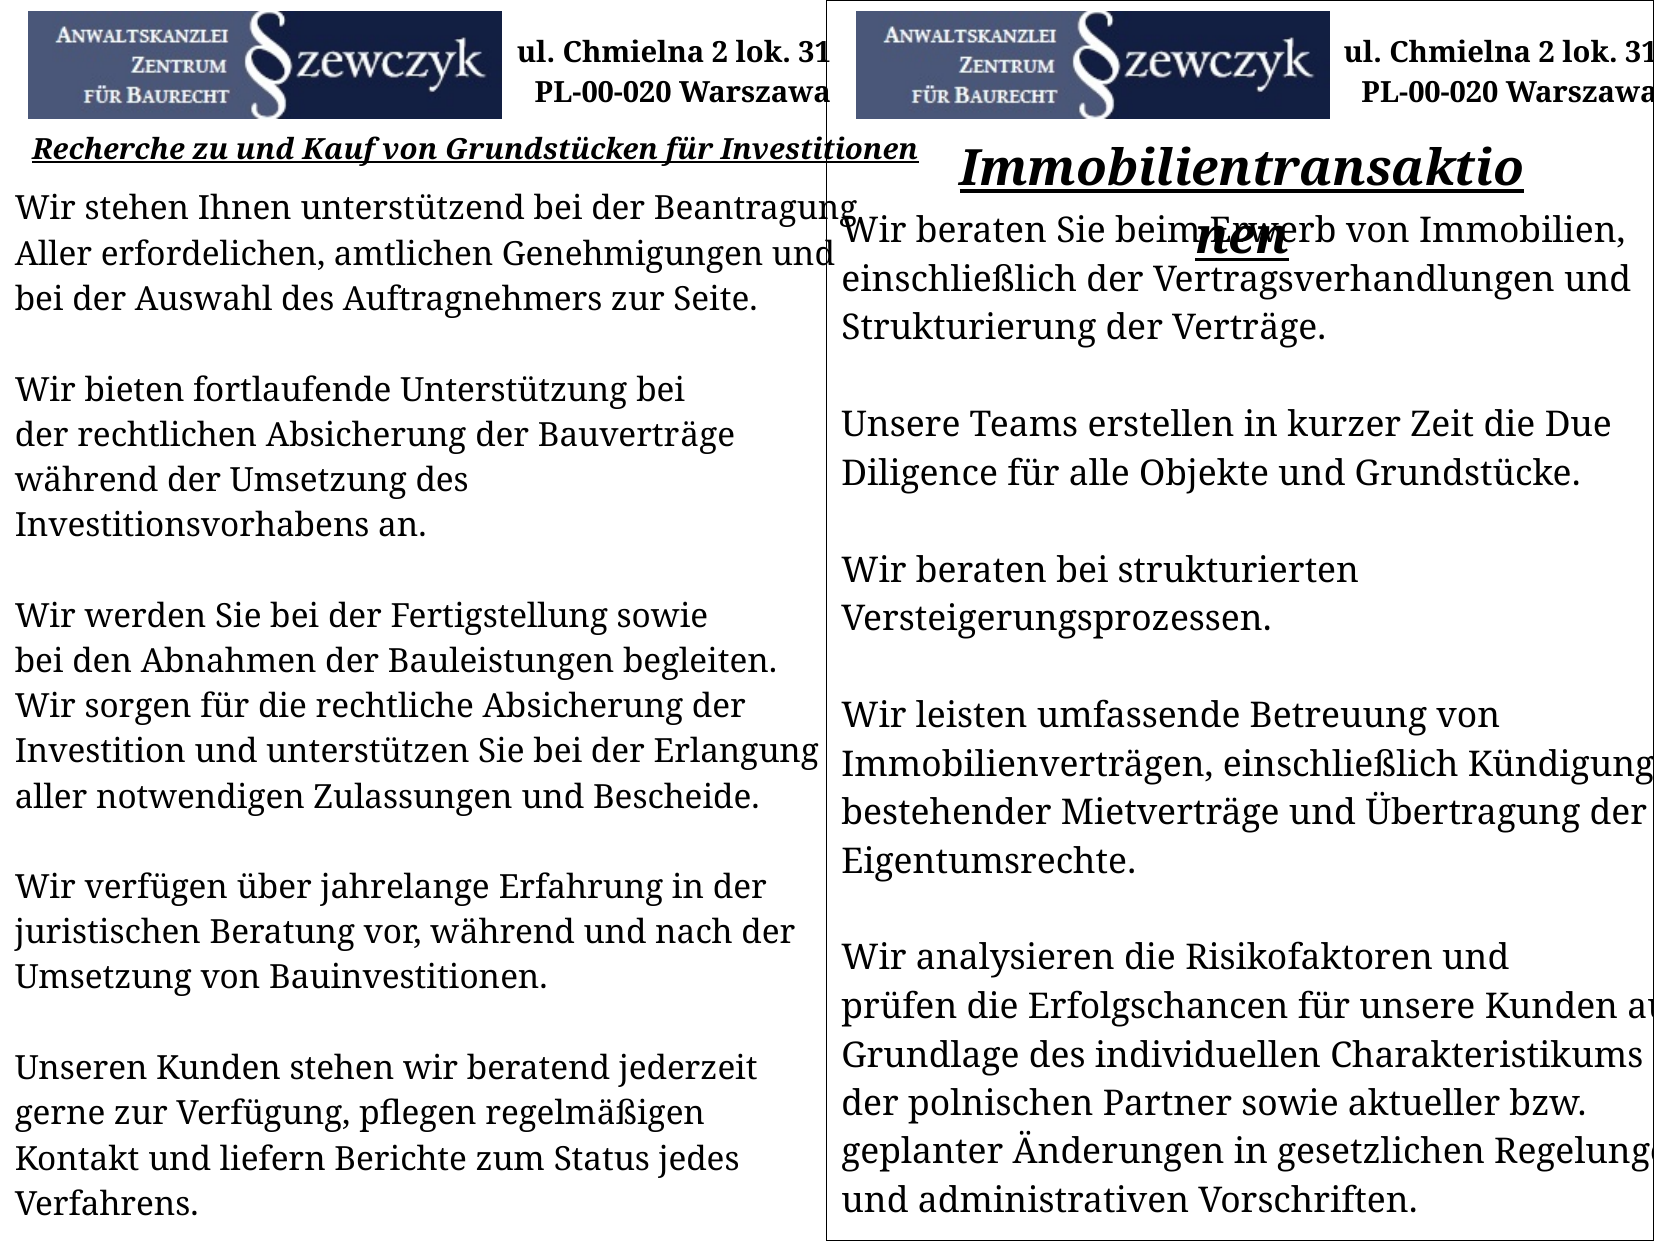

ul. Chmielna 2 lok. 31
PL-00-020 Warszawa
ul. Chmielna 2 lok. 31
PL-00-020 Warszawa
Recherche zu und Kauf von Grundstücken für Investitionen
Immobilientransaktionen
Wir stehen Ihnen unterstützend bei der Beantragung
Aller erfordelichen, amtlichen Genehmigungen und
bei der Auswahl des Auftragnehmers zur Seite.
Wir bieten fortlaufende Unterstützung bei
der rechtlichen Absicherung der Bauverträge
während der Umsetzung des
Investitionsvorhabens an.
Wir werden Sie bei der Fertigstellung sowie
bei den Abnahmen der Bauleistungen begleiten.
Wir sorgen für die rechtliche Absicherung der
Investition und unterstützen Sie bei der Erlangung
aller notwendigen Zulassungen und Bescheide.
Wir verfügen über jahrelange Erfahrung in der
juristischen Beratung vor, während und nach der
Umsetzung von Bauinvestitionen.
Unseren Kunden stehen wir beratend jederzeit
gerne zur Verfügung, pflegen regelmäßigen
Kontakt und liefern Berichte zum Status jedes
Verfahrens.
Wir beraten Sie beim Erwerb von Immobilien,
einschließlich der Vertragsverhandlungen und
Strukturierung der Verträge.
Unsere Teams erstellen in kurzer Zeit die Due
Diligence für alle Objekte und Grundstücke.
Wir beraten bei strukturierten
Versteigerungsprozessen.
Wir leisten umfassende Betreuung von
Immobilienverträgen, einschließlich Kündigung
bestehender Mietverträge und Übertragung der
Eigentumsrechte.
Wir analysieren die Risikofaktoren und
prüfen die Erfolgschancen für unsere Kunden auf
Grundlage des individuellen Charakteristikums
der polnischen Partner sowie aktueller bzw.
geplanter Änderungen in gesetzlichen Regelungen
und administrativen Vorschriften.